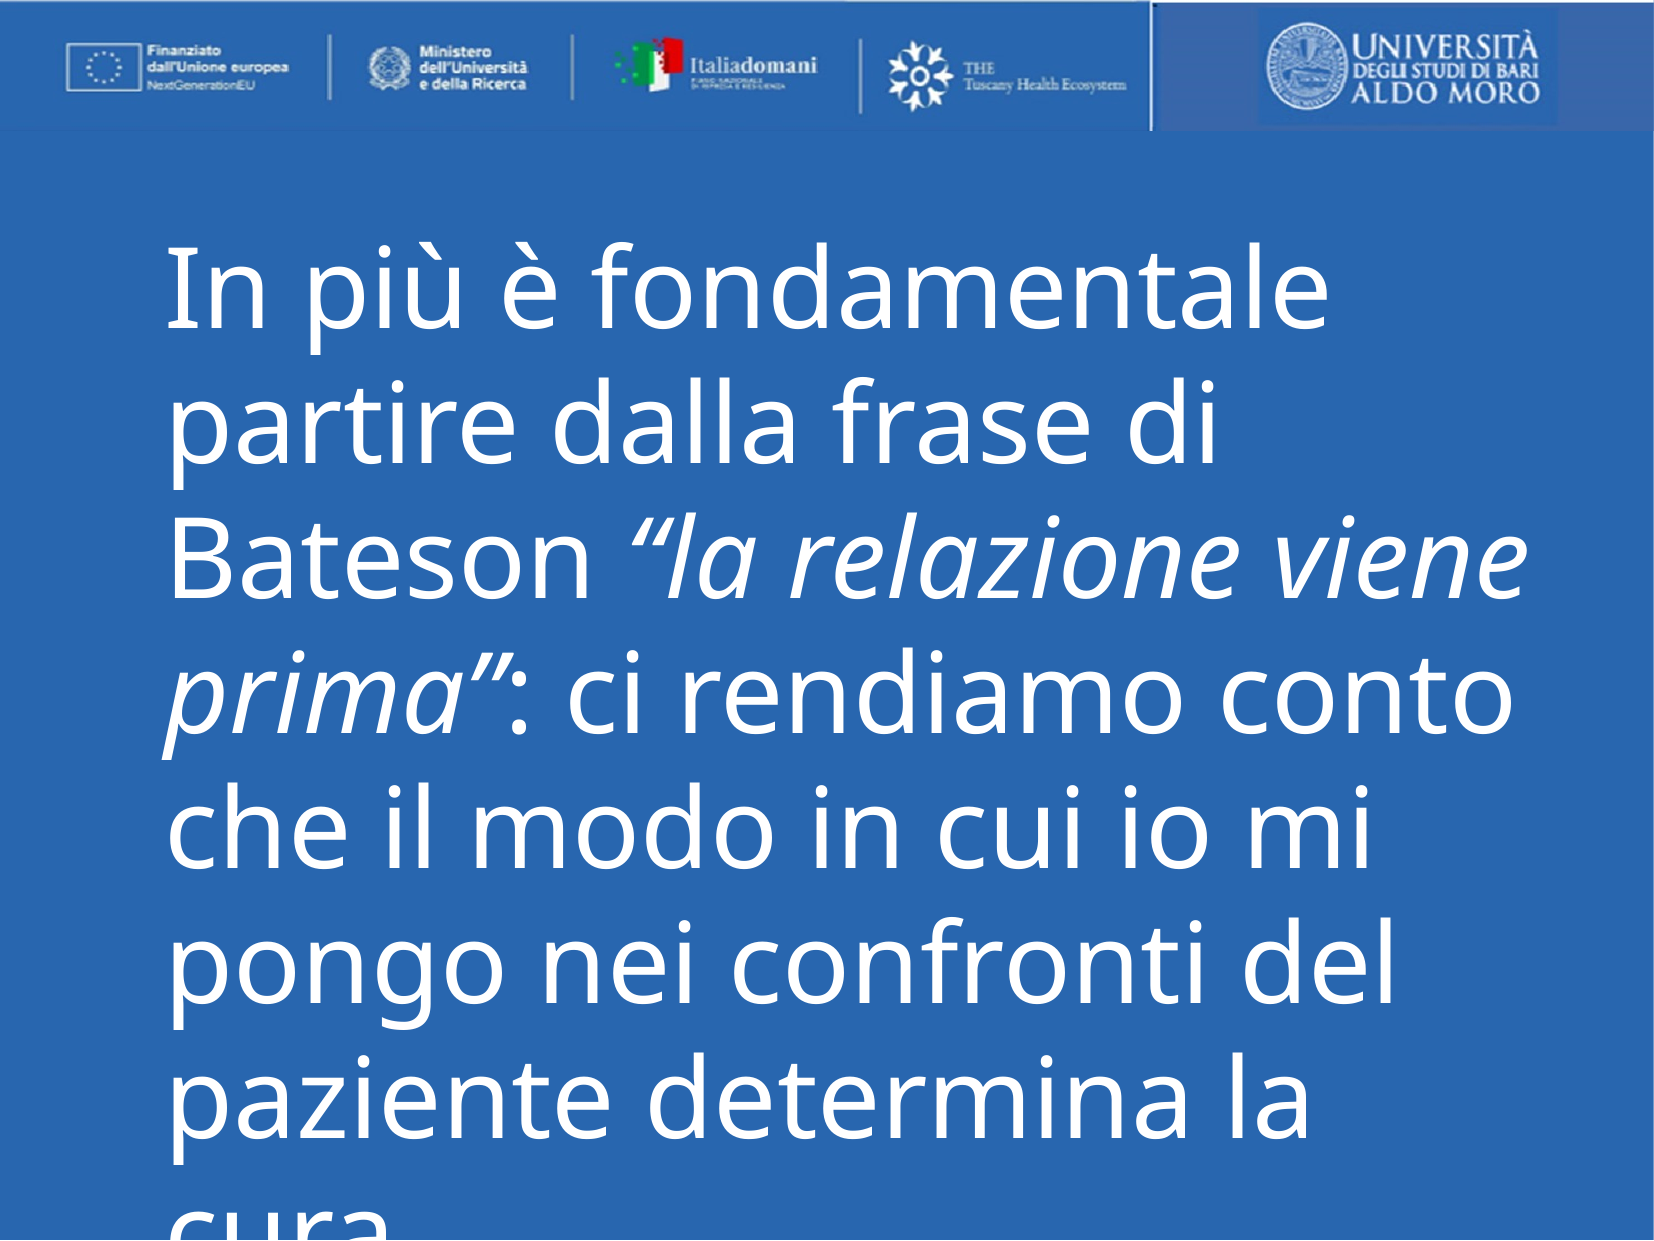

# In più è fondamentale partire dalla frase di Bateson “la relazione viene prima”: ci rendiamo conto che il modo in cui io mi pongo nei confronti del paziente determina la cura